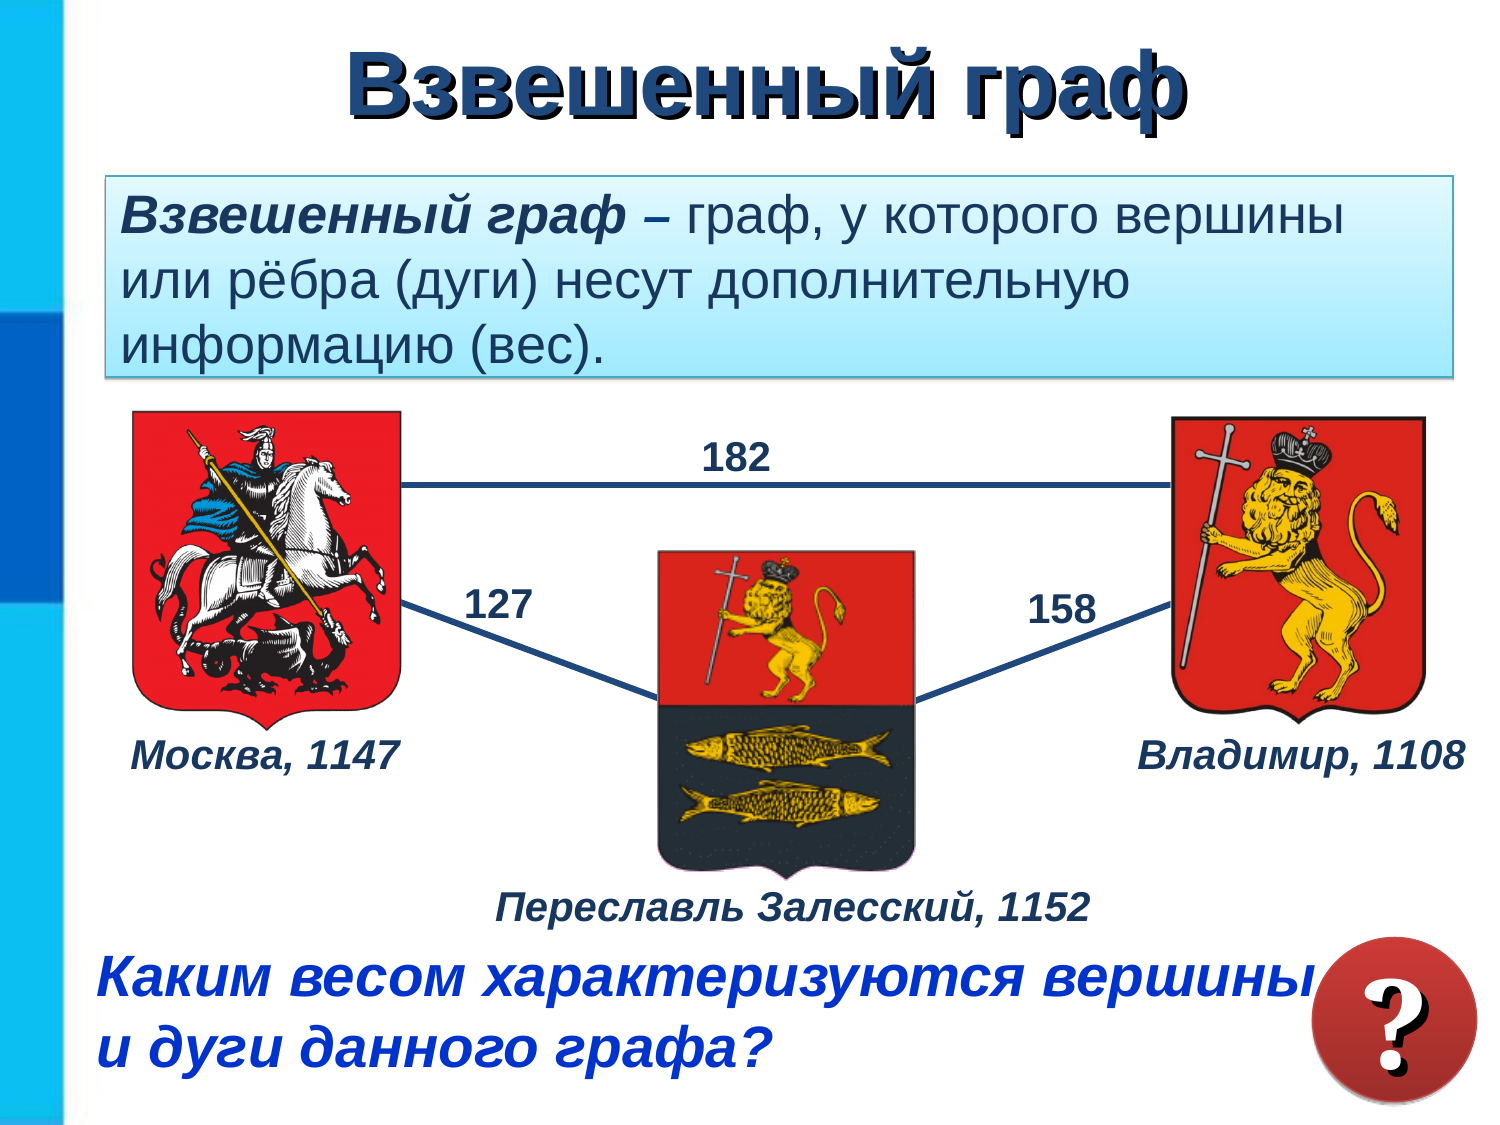

Взвешенный граф
# Взвешенный граф – граф, у которого вершины или рёбра (дуги) несут дополнительную информацию (вес).
182
127
158
Москва, 1147
Владимир, 1108
Переславль Залесский, 1152
?
Каким весом характеризуются вершины
и дуги данного графа?